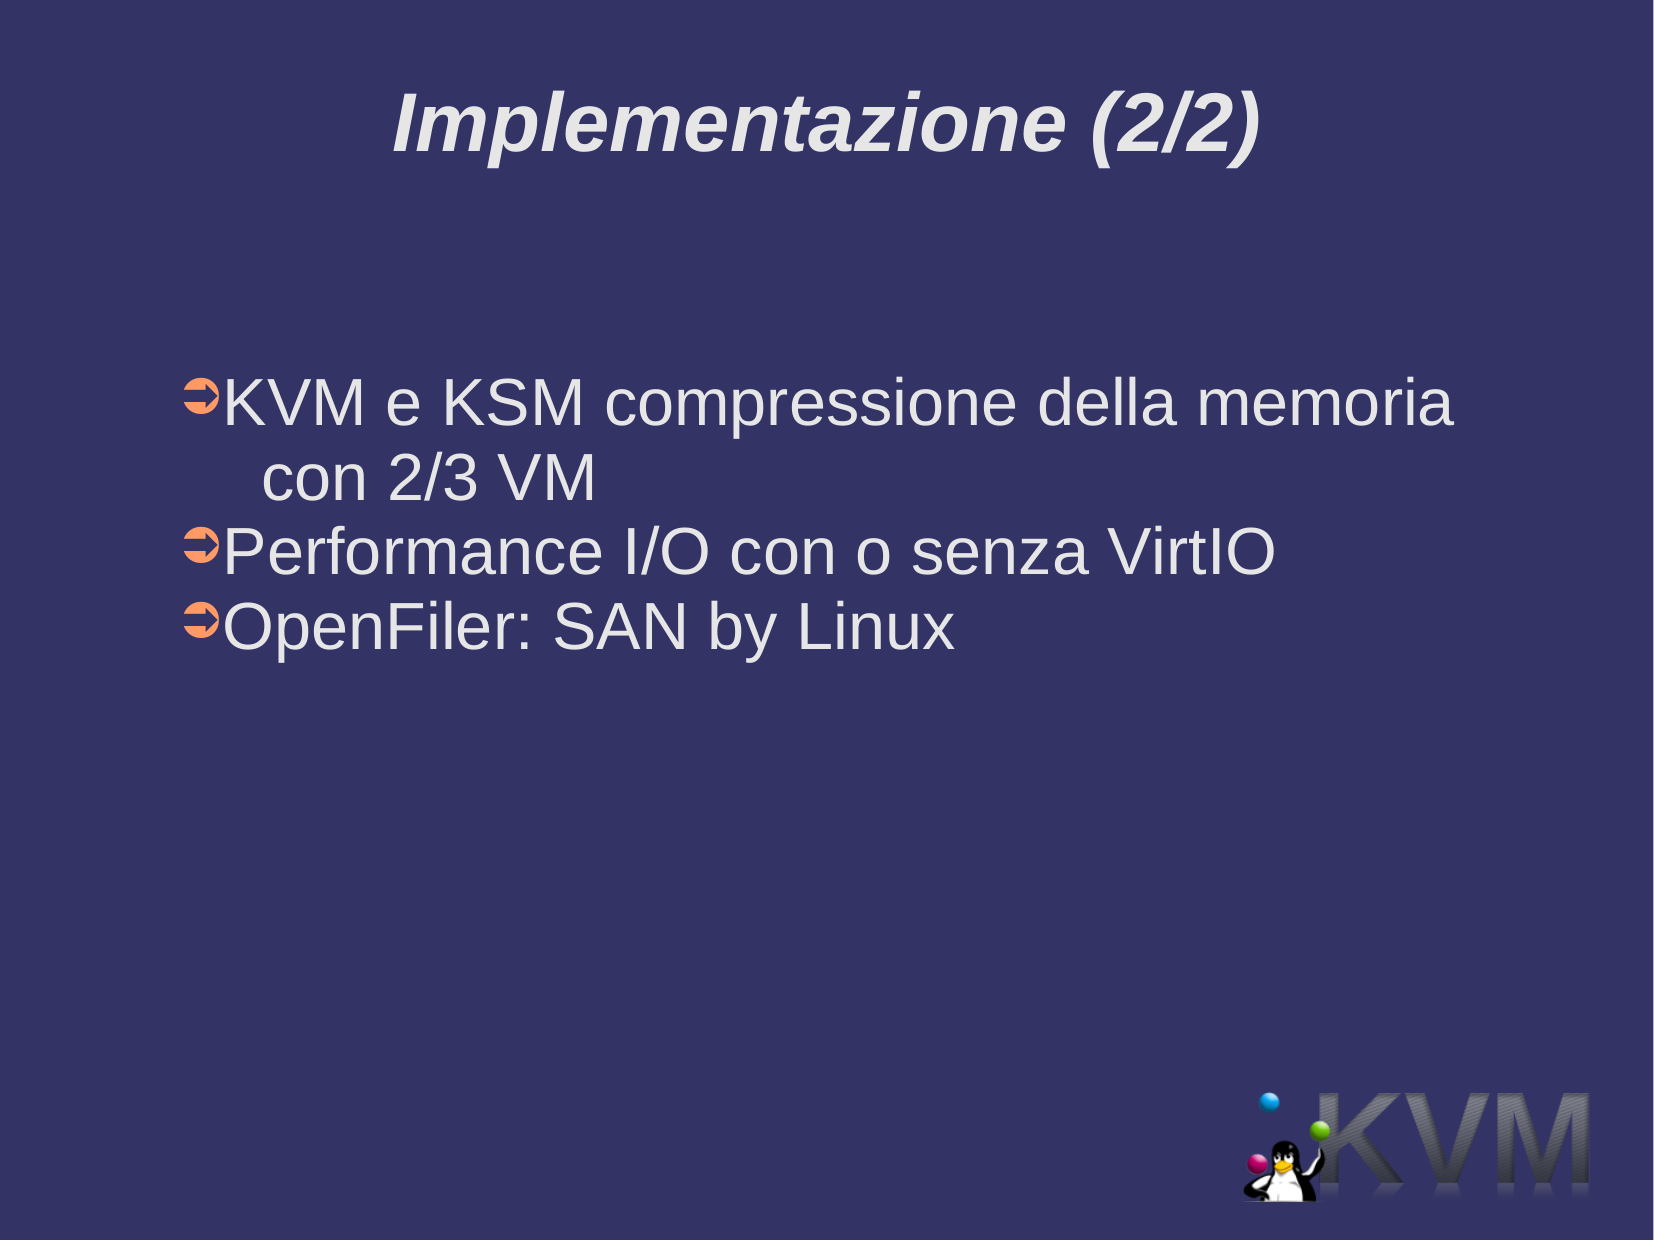

# Implementazione (2/2)
KVM e KSM compressione della memoria con 2/3 VM
Performance I/O con o senza VirtIO
OpenFiler: SAN by Linux